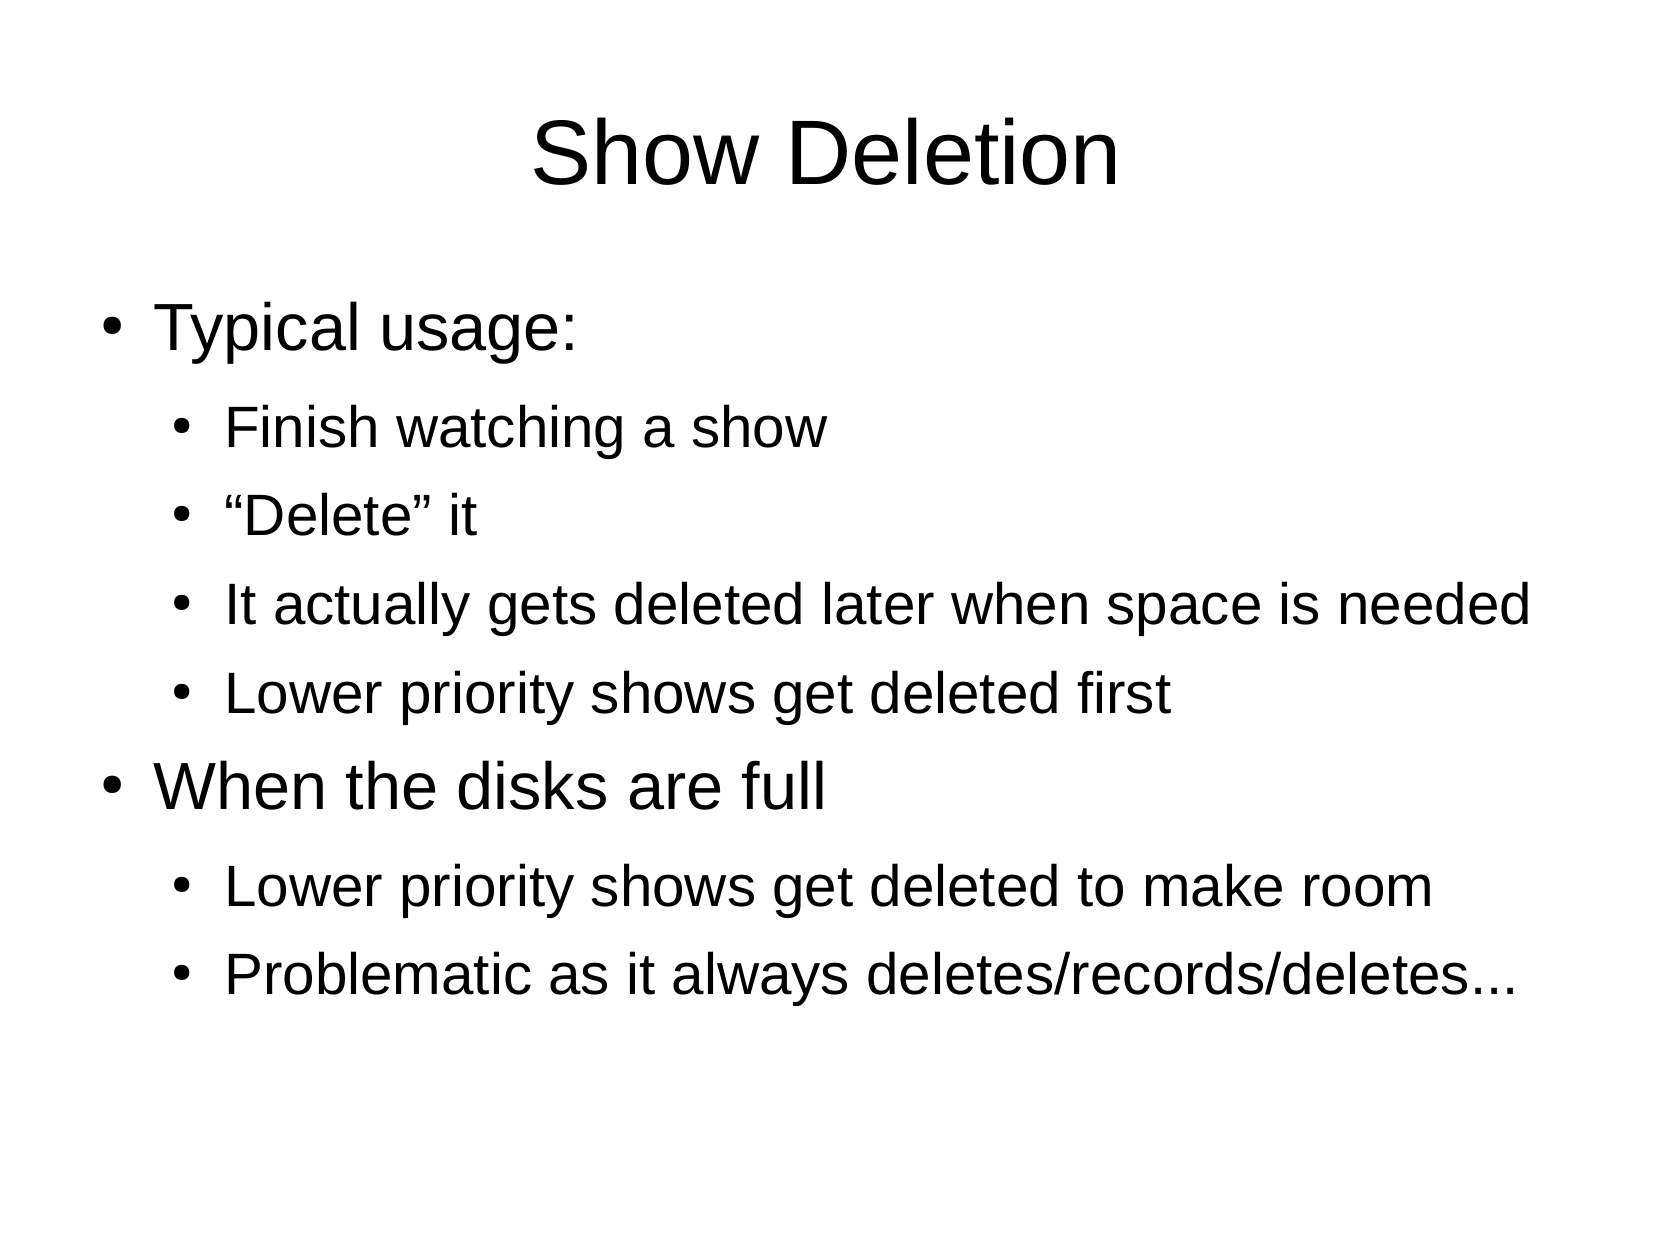

# Show Deletion
Typical usage:
Finish watching a show
“Delete” it
It actually gets deleted later when space is needed
Lower priority shows get deleted first
When the disks are full
Lower priority shows get deleted to make room
Problematic as it always deletes/records/deletes...